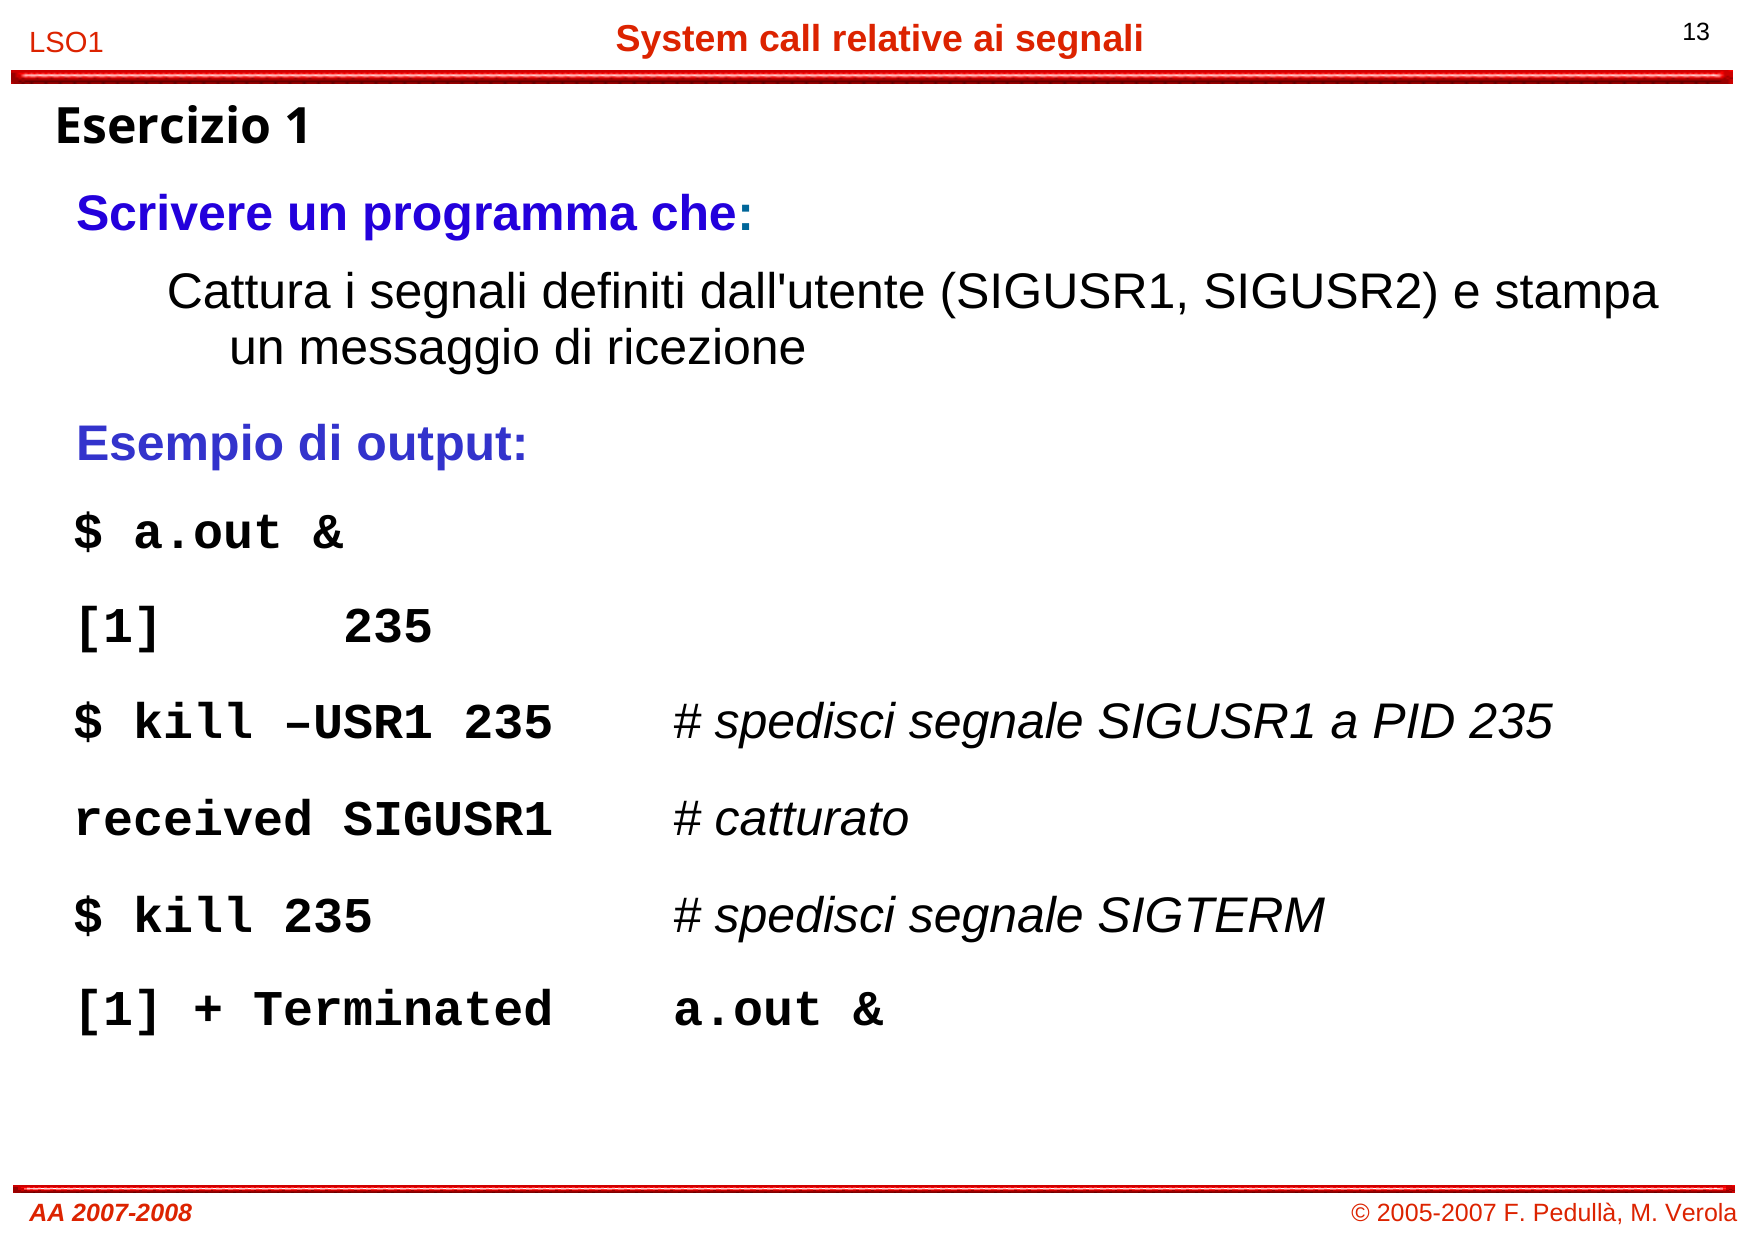

# Esercizio 1
Scrivere un programma che:
Cattura i segnali definiti dall'utente (SIGUSR1, SIGUSR2) e stampa un messaggio di ricezione
Esempio di output:
$ a.out &
[1] 235
$ kill –USR1 235	# spedisci segnale SIGUSR1 a PID 235
received SIGUSR1	# catturato
$ kill 235		# spedisci segnale SIGTERM
[1] + Terminated	a.out &